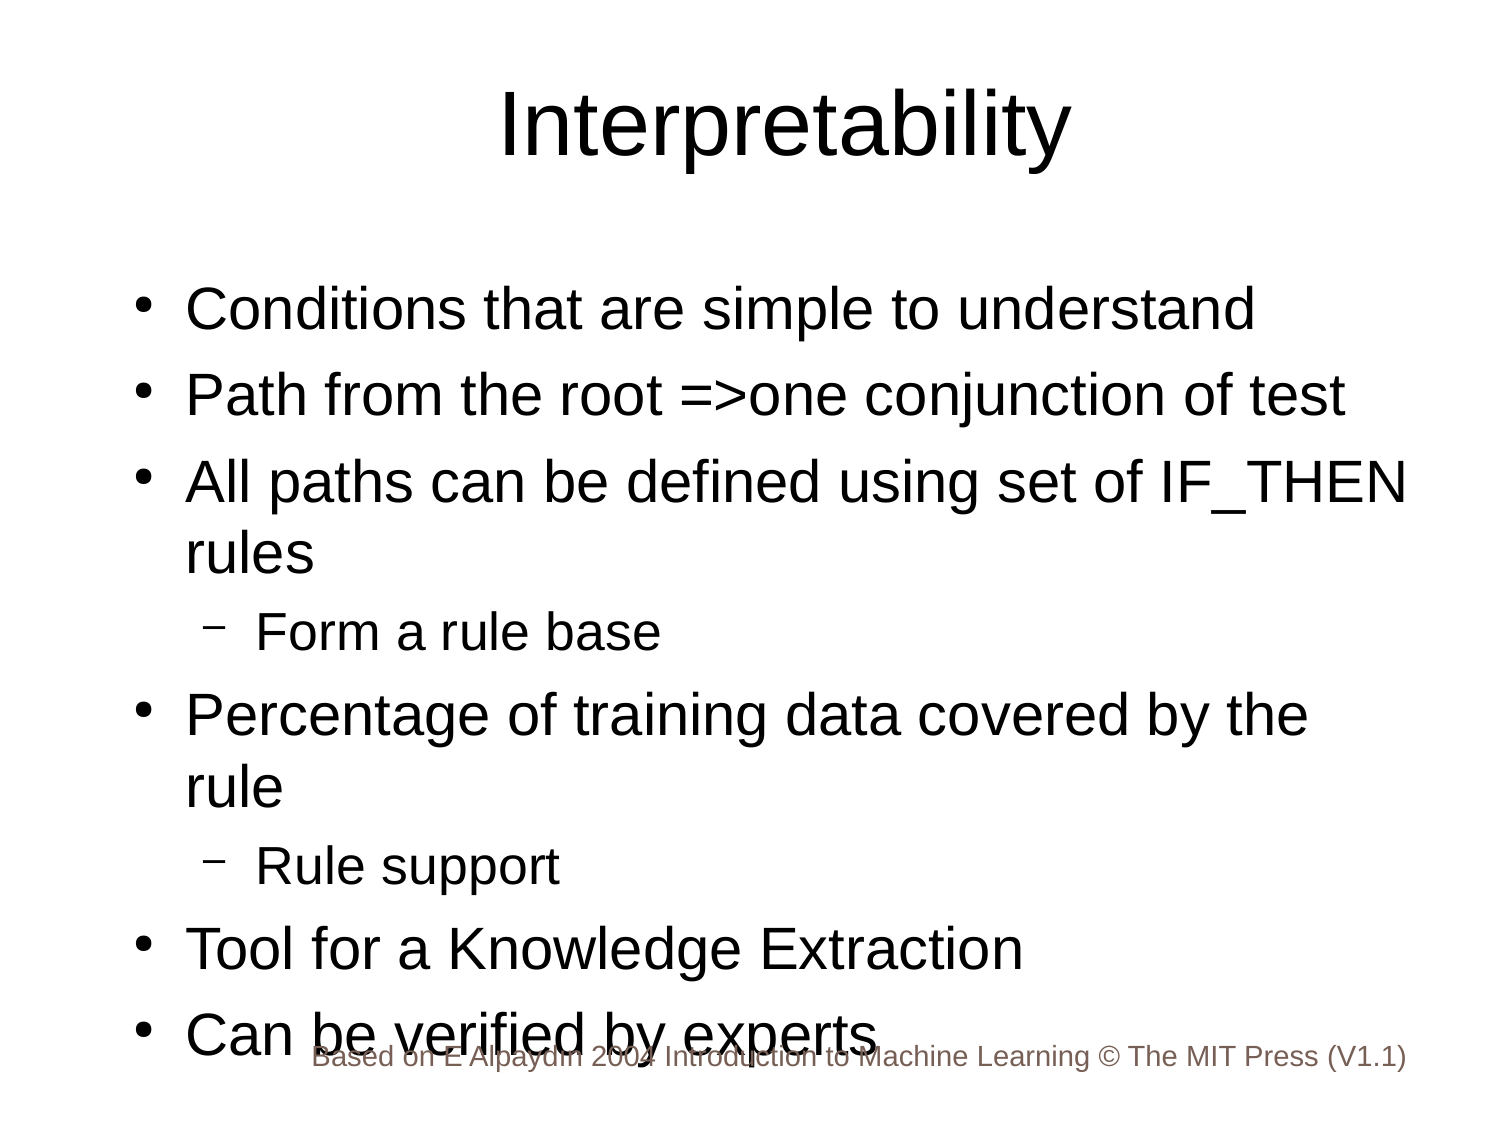

# Interpretability
Conditions that are simple to understand
Path from the root =>one conjunction of test
All paths can be defined using set of IF_THEN rules
Form a rule base
Percentage of training data covered by the rule
Rule support
Tool for a Knowledge Extraction
Can be verified by experts
Based on E Alpaydın 2004 Introduction to Machine Learning © The MIT Press (V1.1)